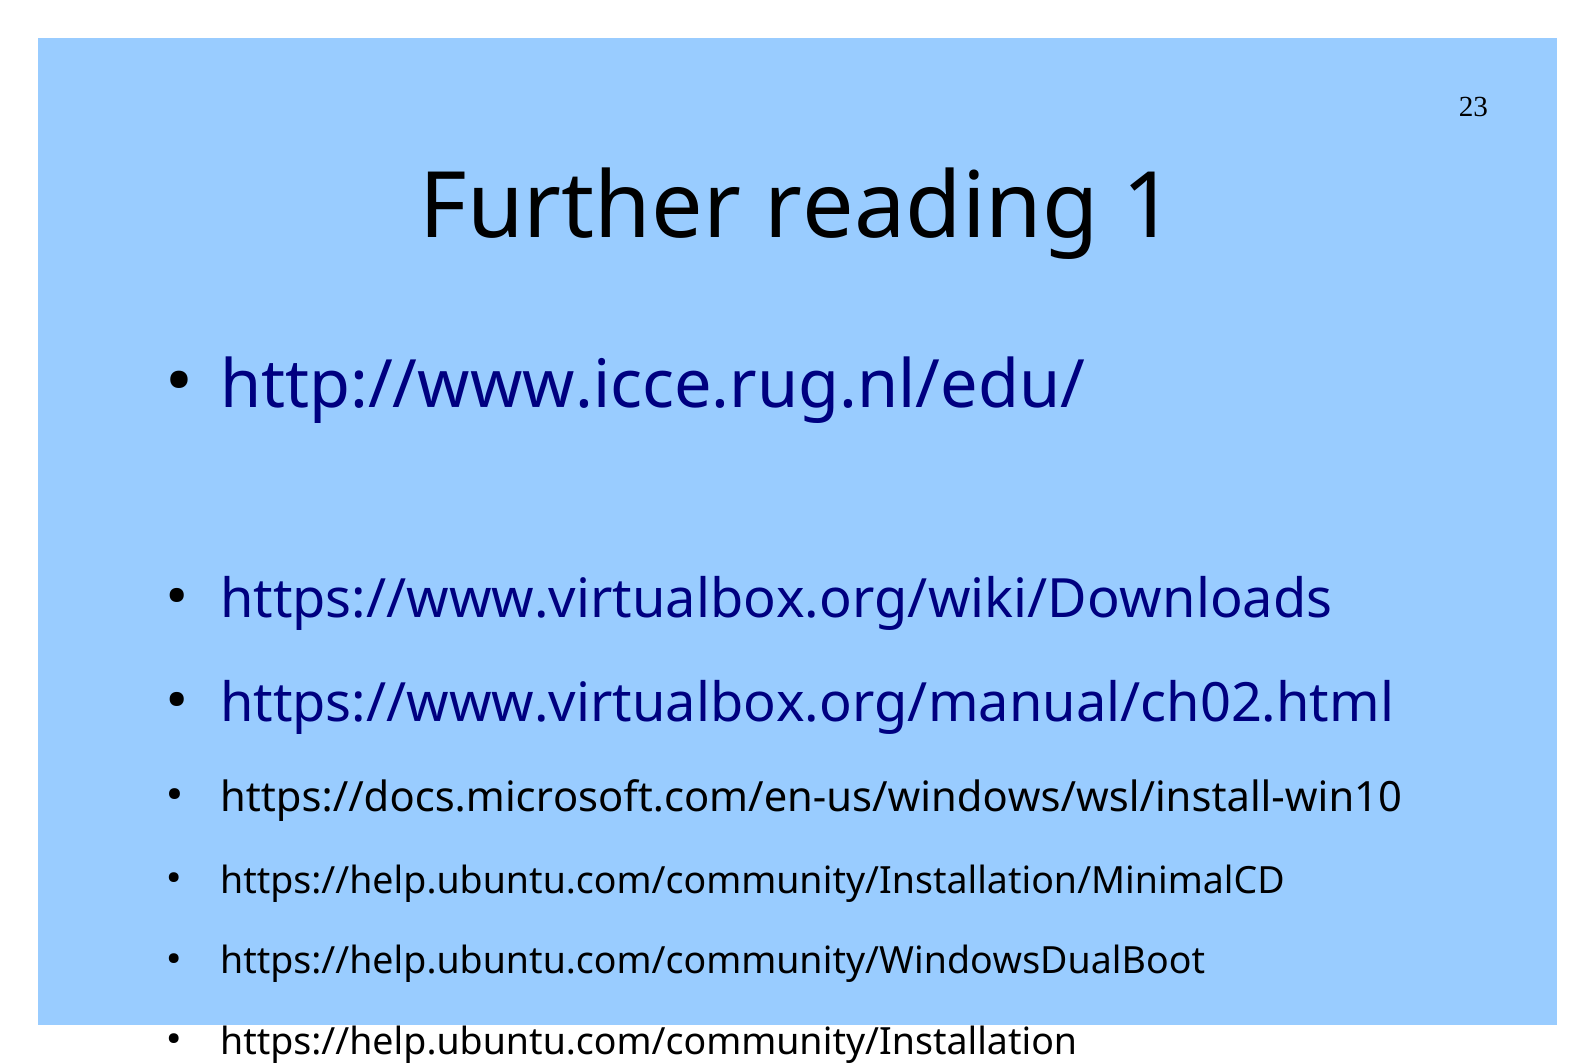

23
# Further reading 1
http://www.icce.rug.nl/edu/
https://www.virtualbox.org/wiki/Downloads
https://www.virtualbox.org/manual/ch02.html
https://docs.microsoft.com/en-us/windows/wsl/install-win10
https://help.ubuntu.com/community/Installation/MinimalCD
https://help.ubuntu.com/community/WindowsDualBoot
https://help.ubuntu.com/community/Installation